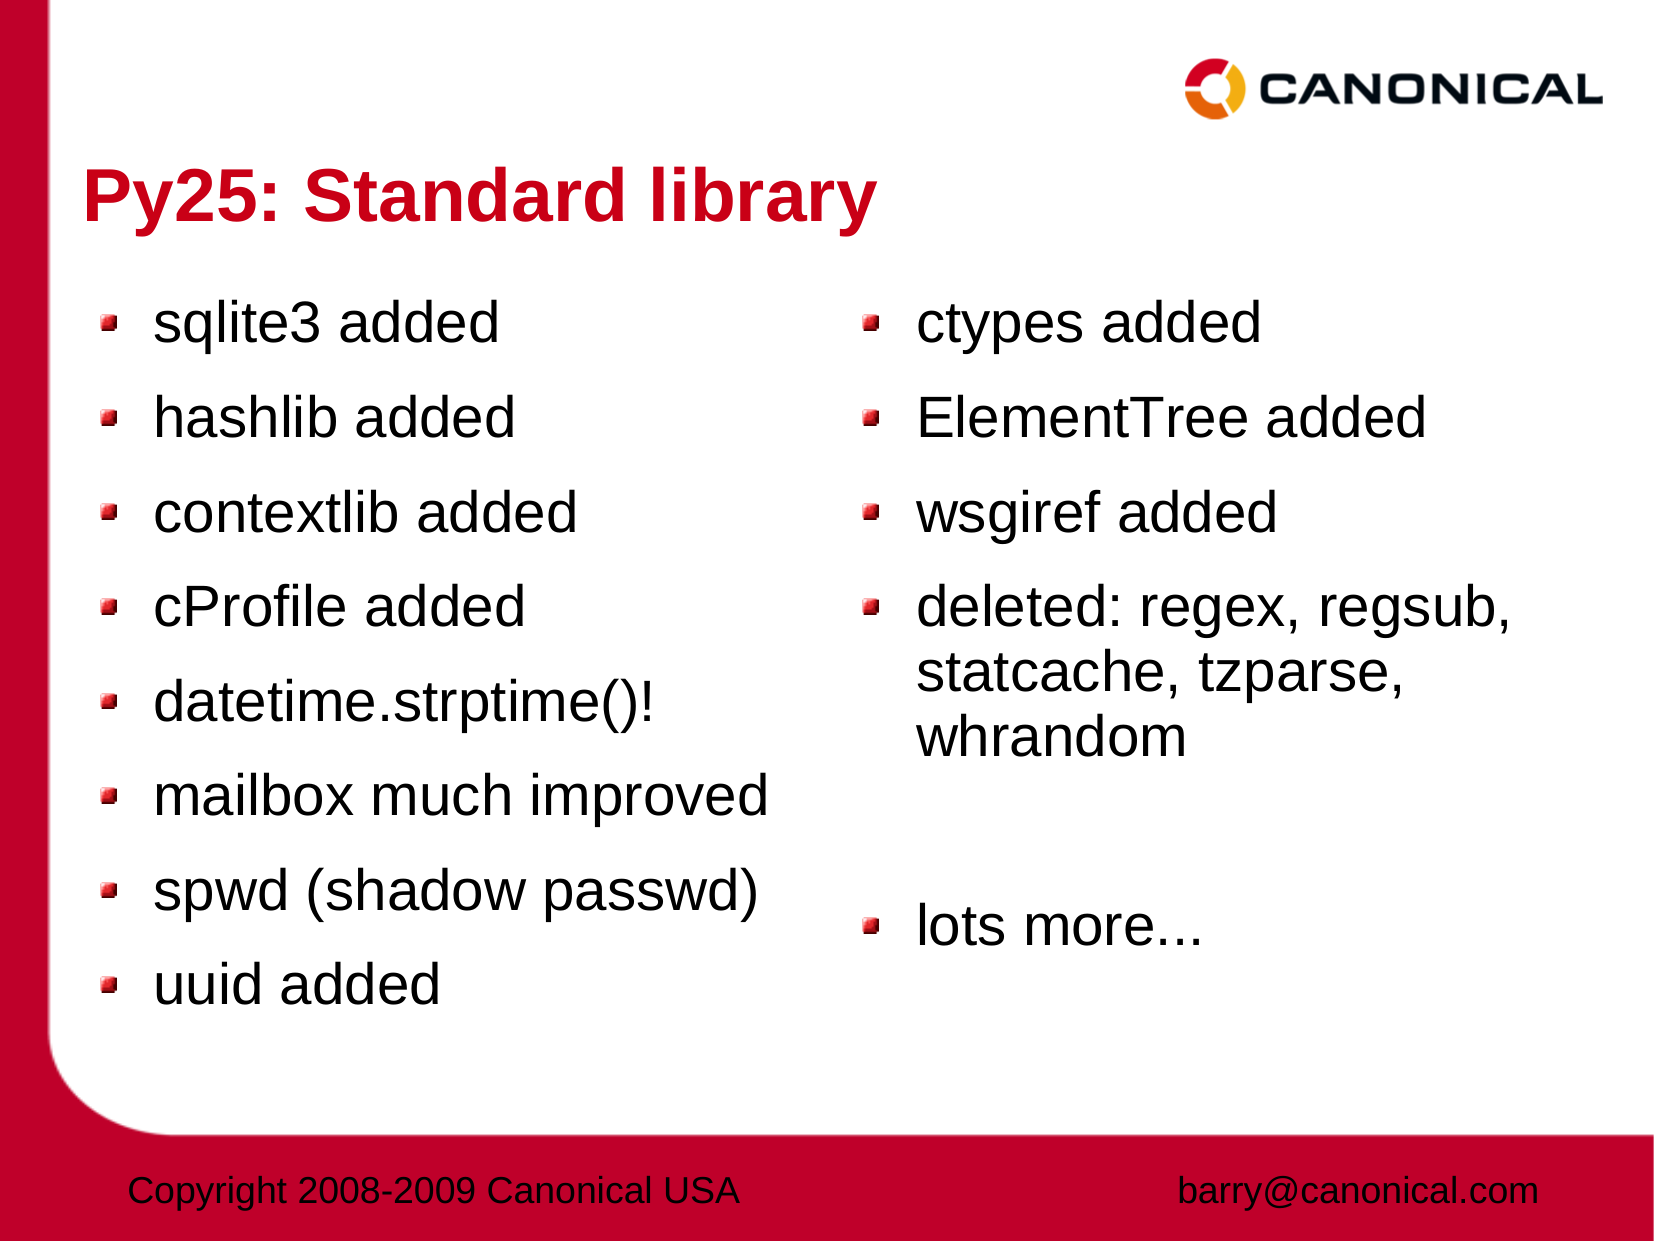

# Py25: Standard library
sqlite3 added
hashlib added
contextlib added
cProfile added
datetime.strptime()!
mailbox much improved
spwd (shadow passwd)
uuid added
ctypes added
ElementTree added
wsgiref added
deleted: regex, regsub, statcache, tzparse, whrandom
lots more...